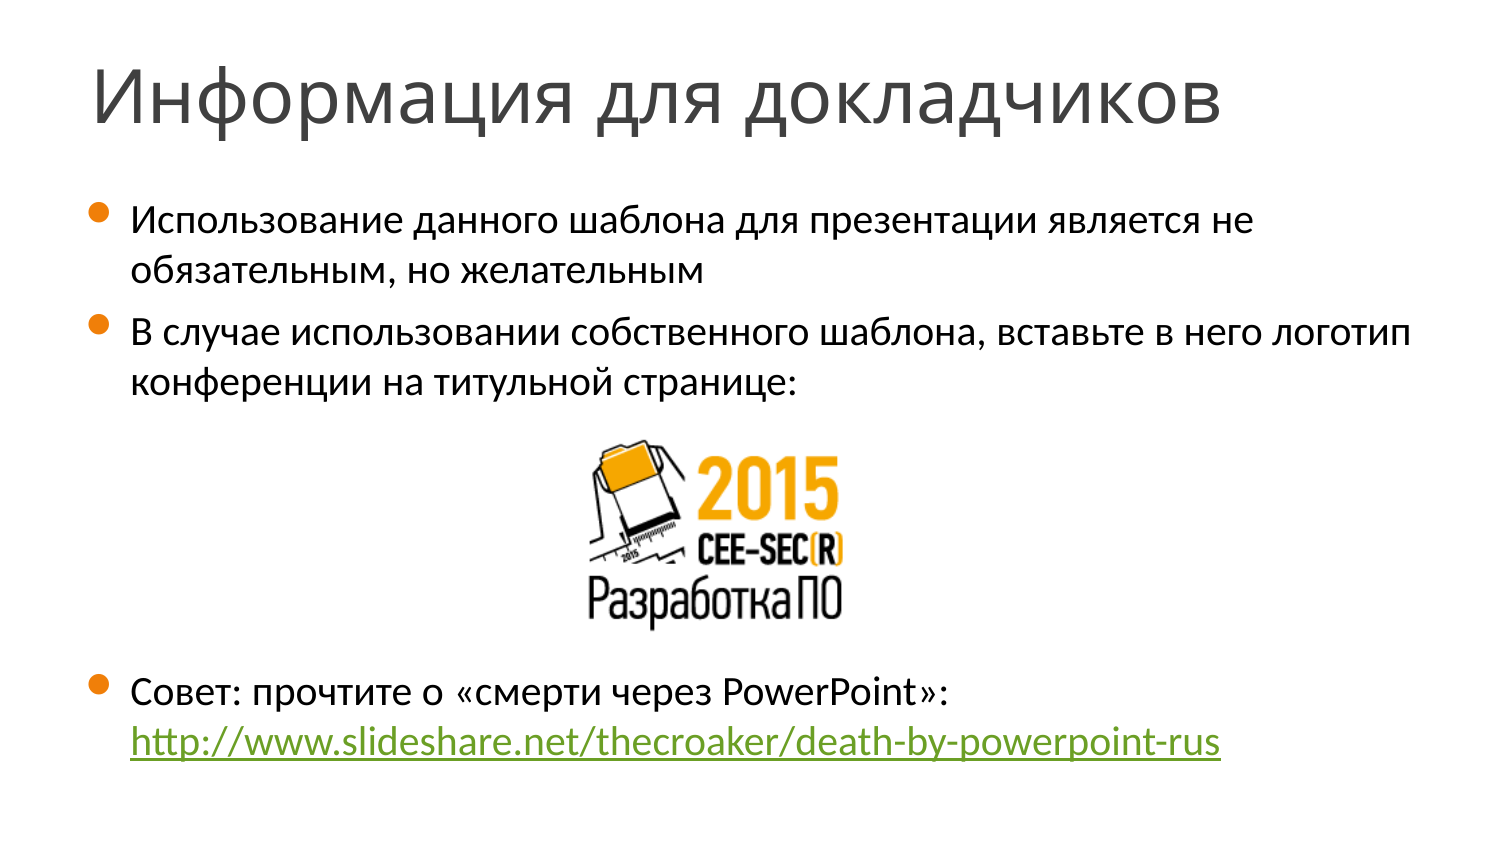

# Информация для докладчиков
Использование данного шаблона для презентации является не обязательным, но желательным
В случае использовании собственного шаблона, вставьте в него логотип конференции на титульной странице:
Совет: прочтите о «смерти через PowerPoint»:
http://www.slideshare.net/thecroaker/death-by-powerpoint-rus